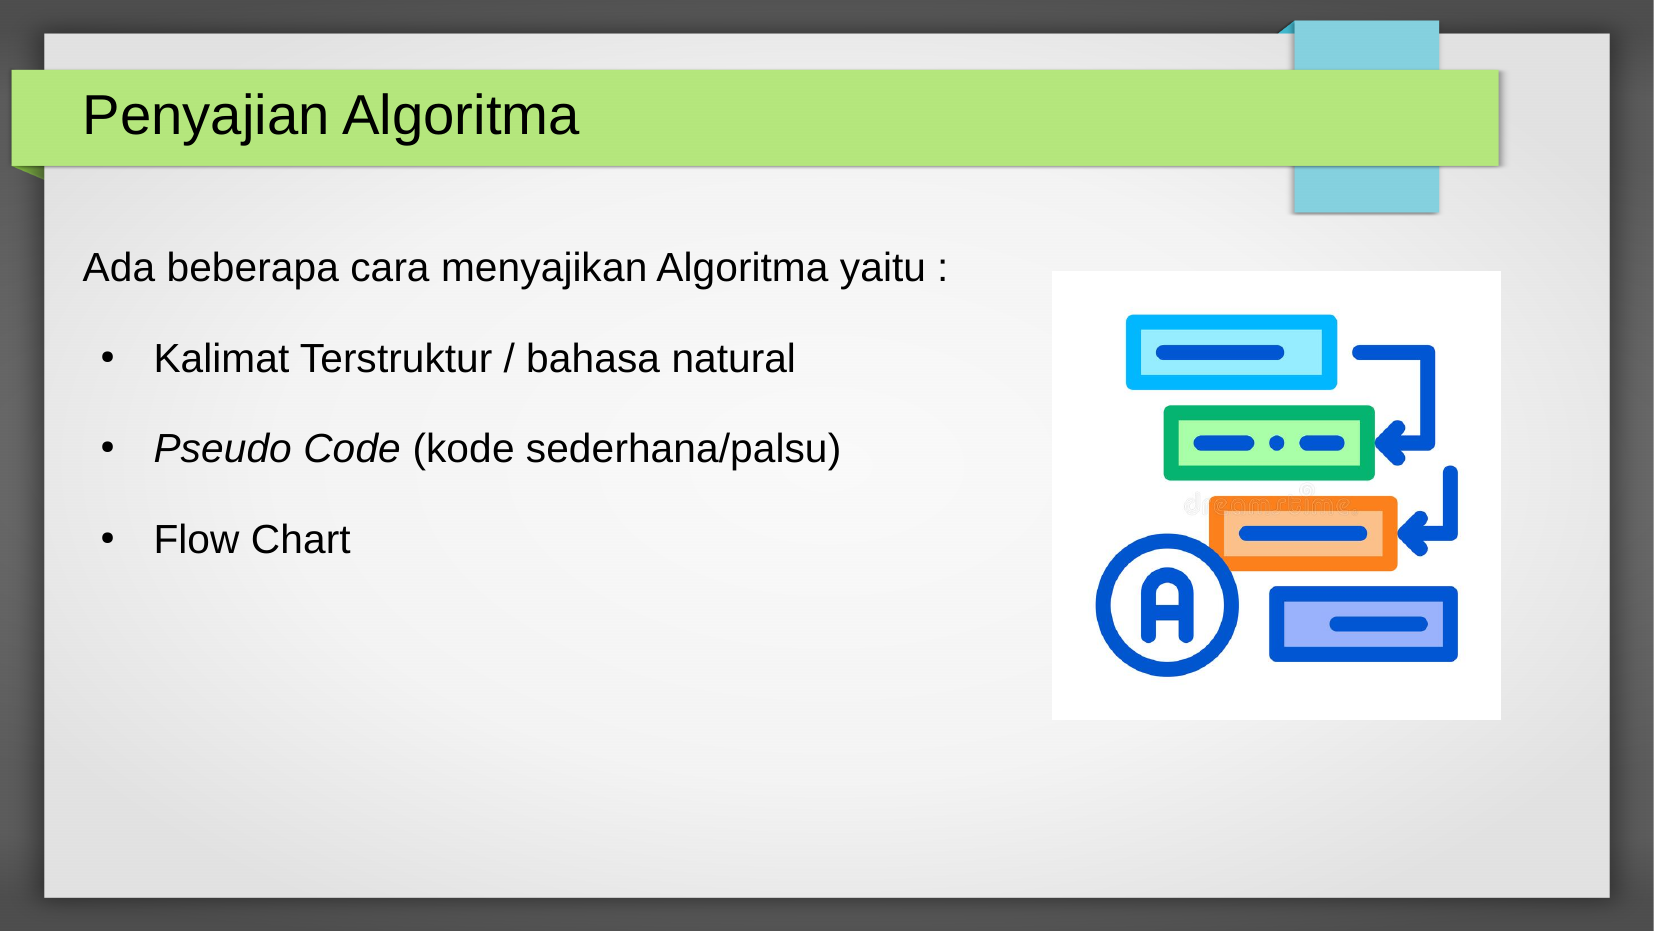

# Penyajian Algoritma
Ada beberapa cara menyajikan Algoritma yaitu :
Kalimat Terstruktur / bahasa natural
Pseudo Code (kode sederhana/palsu)
Flow Chart